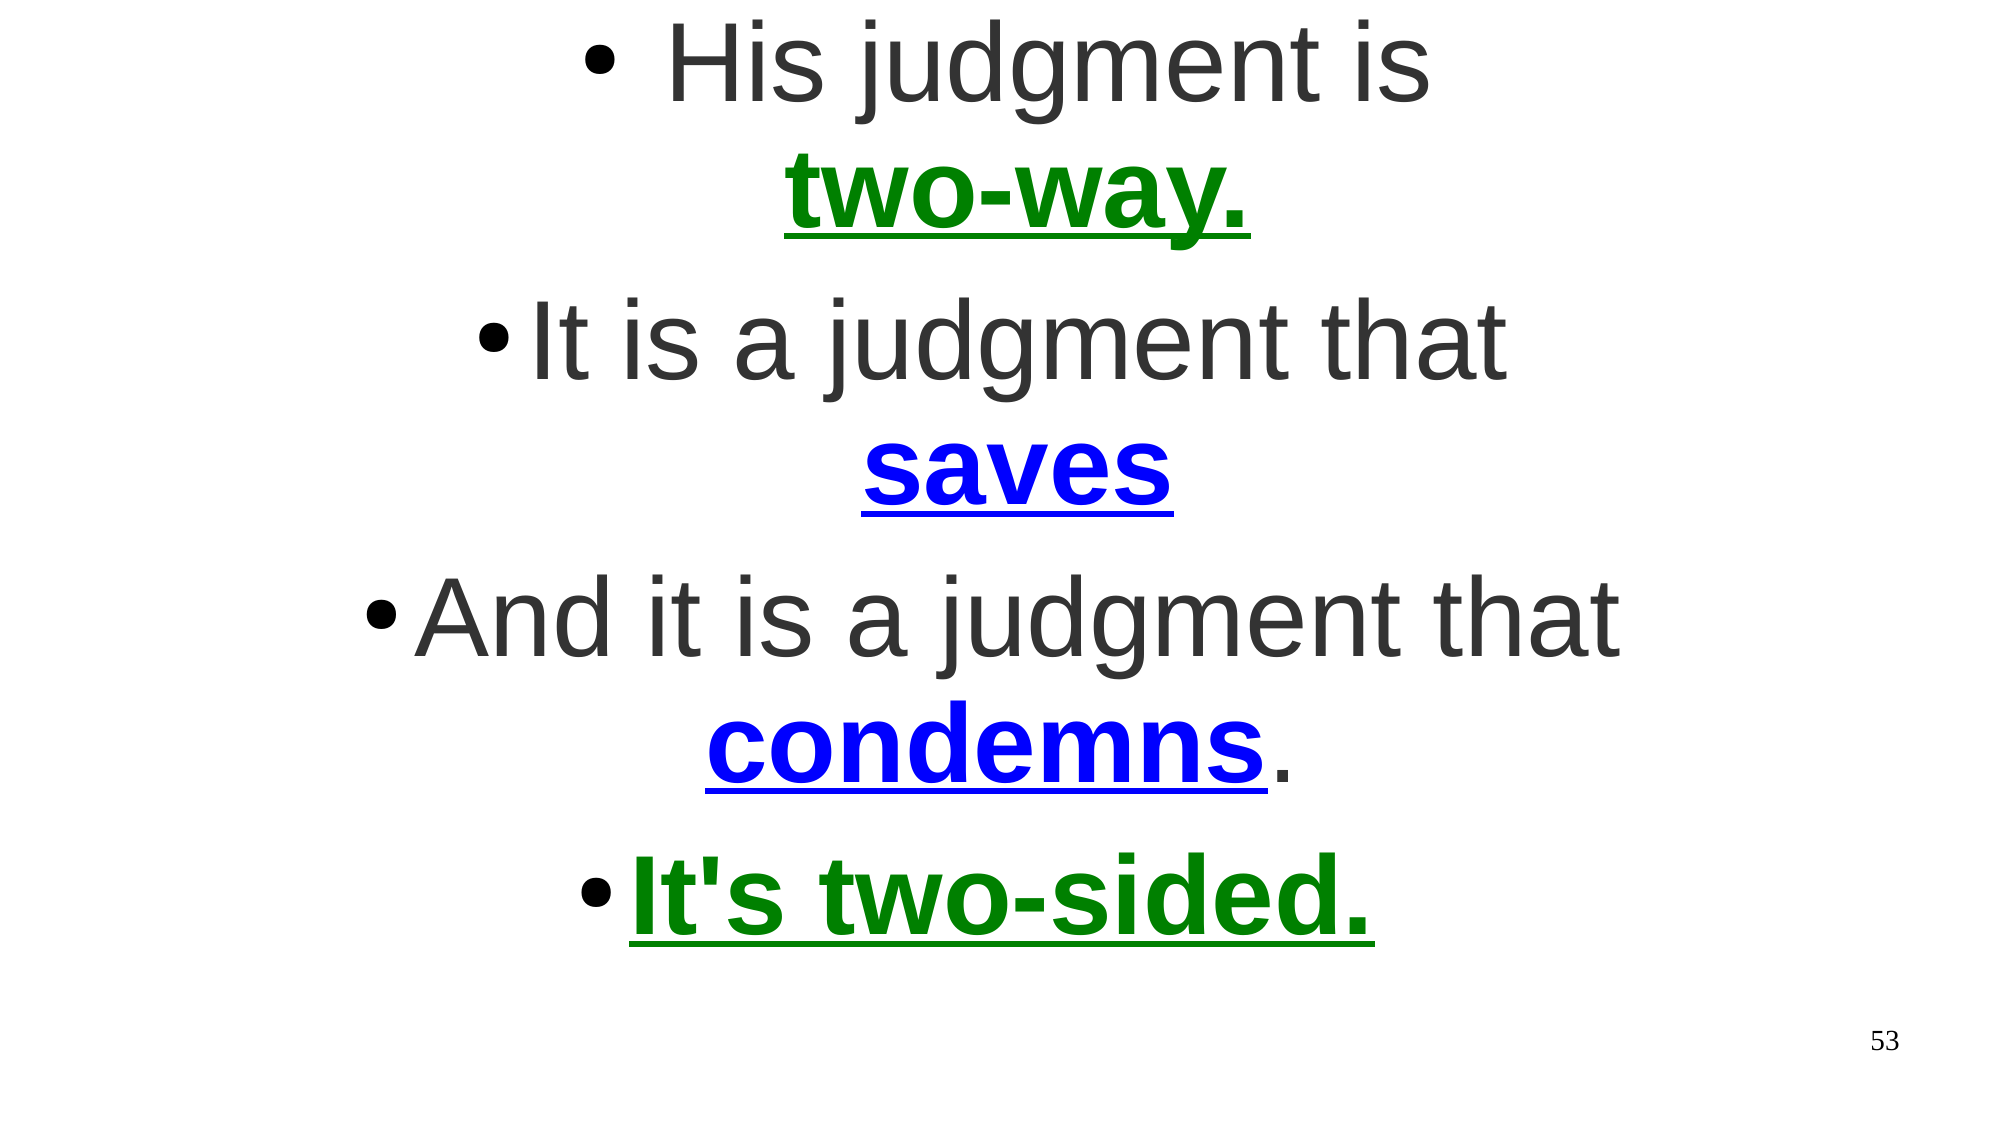

# His judgment is two-way.
It is a judgment that
saves
And it is a judgment that
condemns.
It's two-sided.
53